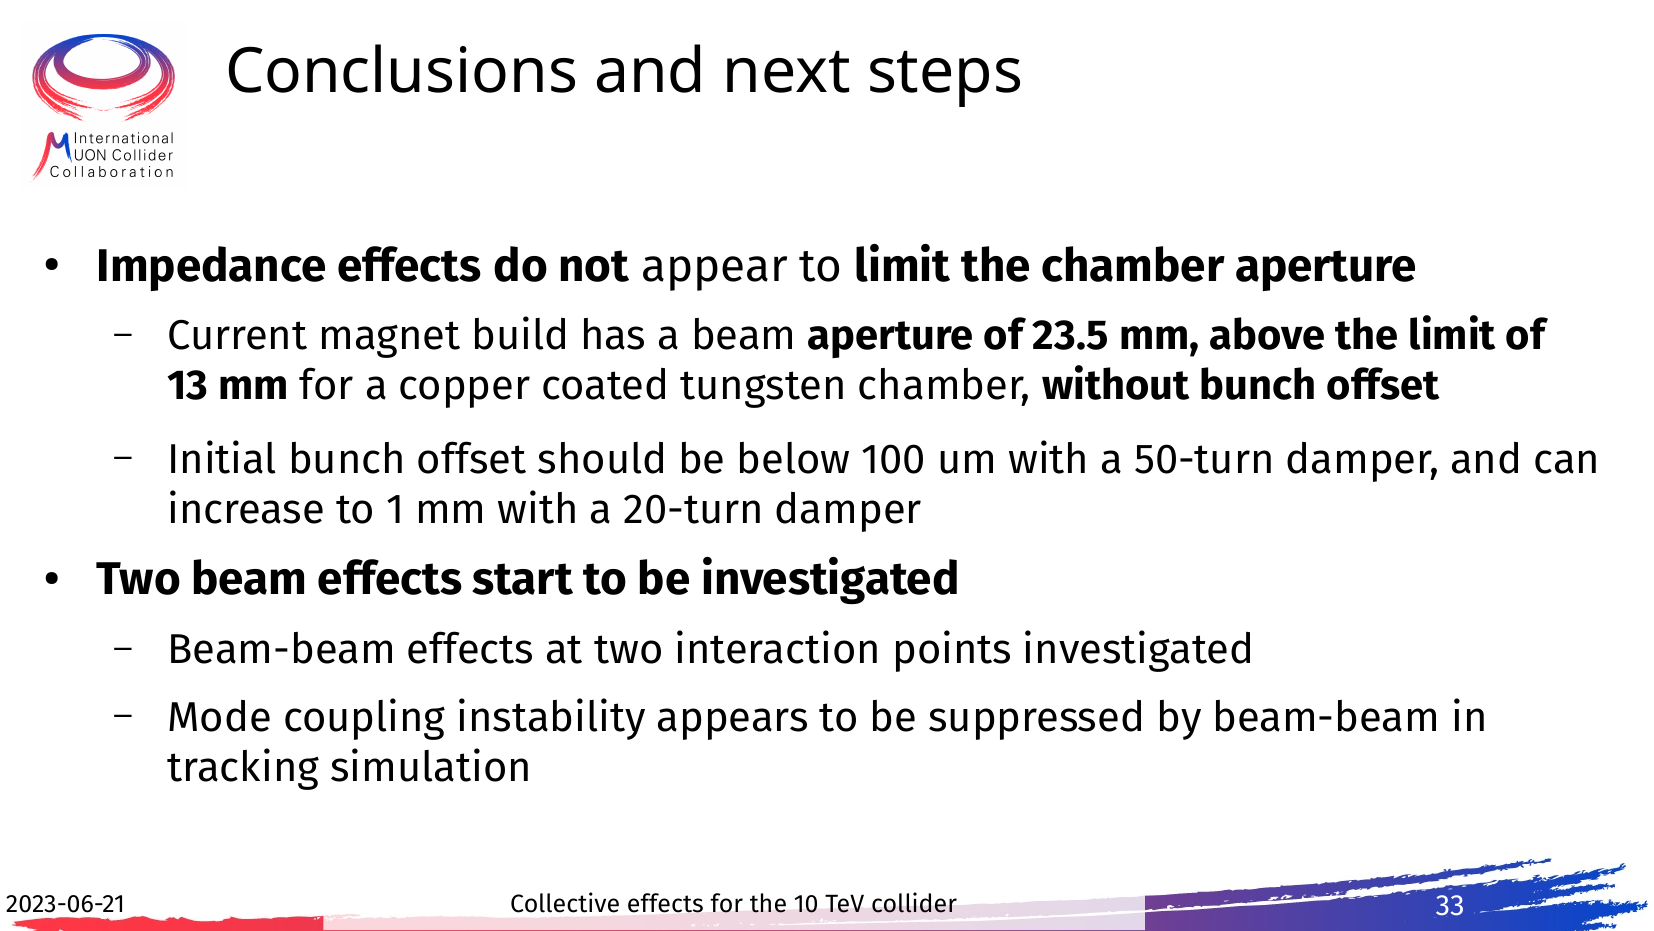

Conclusions and next steps
# Impedance effects do not appear to limit the chamber aperture
Current magnet build has a beam aperture of 23.5 mm, above the limit of
13 mm for a copper coated tungsten chamber, without bunch offset
Initial bunch offset should be below 100 um with a 50-turn damper, and can increase to 1 mm with a 20-turn damper
Two beam effects start to be investigated
Beam-beam effects at two interaction points investigated
Mode coupling instability appears to be suppressed by beam-beam in tracking simulation
2023-06-21
Collective effects for the 10 TeV collider
33